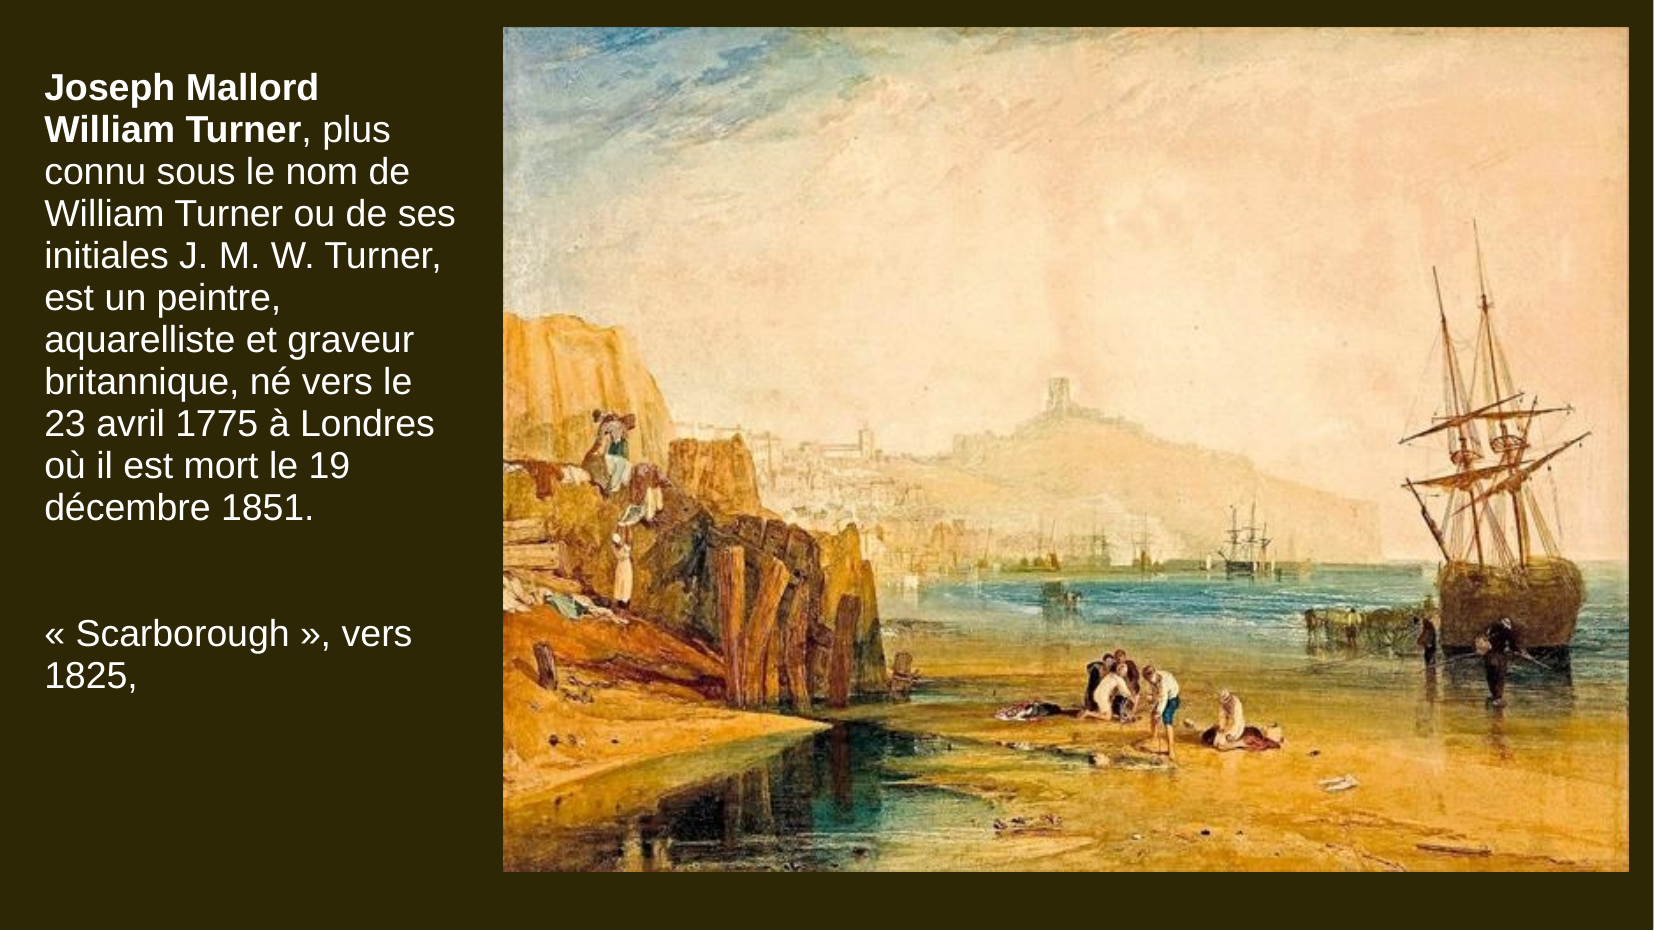

Joseph Mallord William Turner, plus connu sous le nom de William Turner ou de ses initiales J. M. W. Turner, est un peintre, aquarelliste et graveur britannique, né vers le 23 avril 1775 à Londres où il est mort le 19 décembre 1851.
« Scarborough », vers 1825,